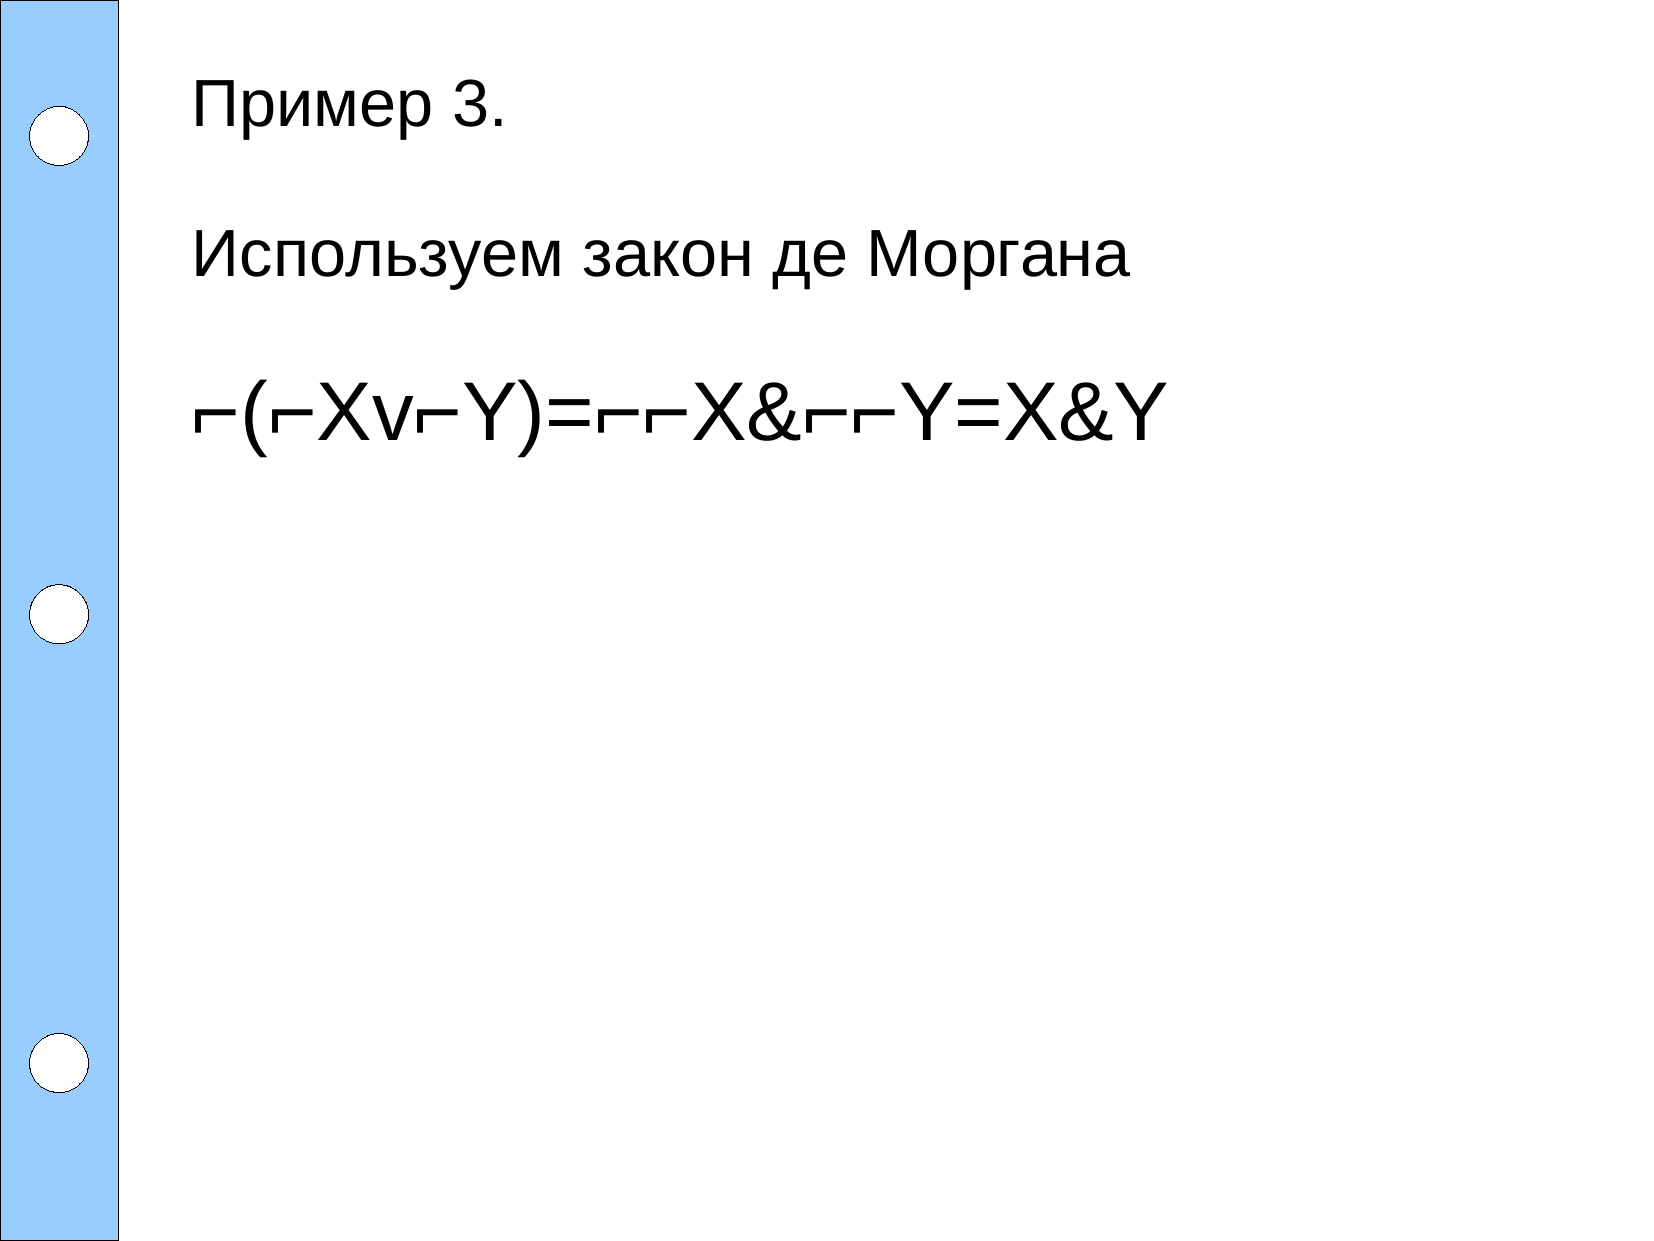

Пример 3.
Используем закон де Моргана
⌐(⌐Xv⌐Y)=⌐⌐X&⌐⌐Y=X&Y